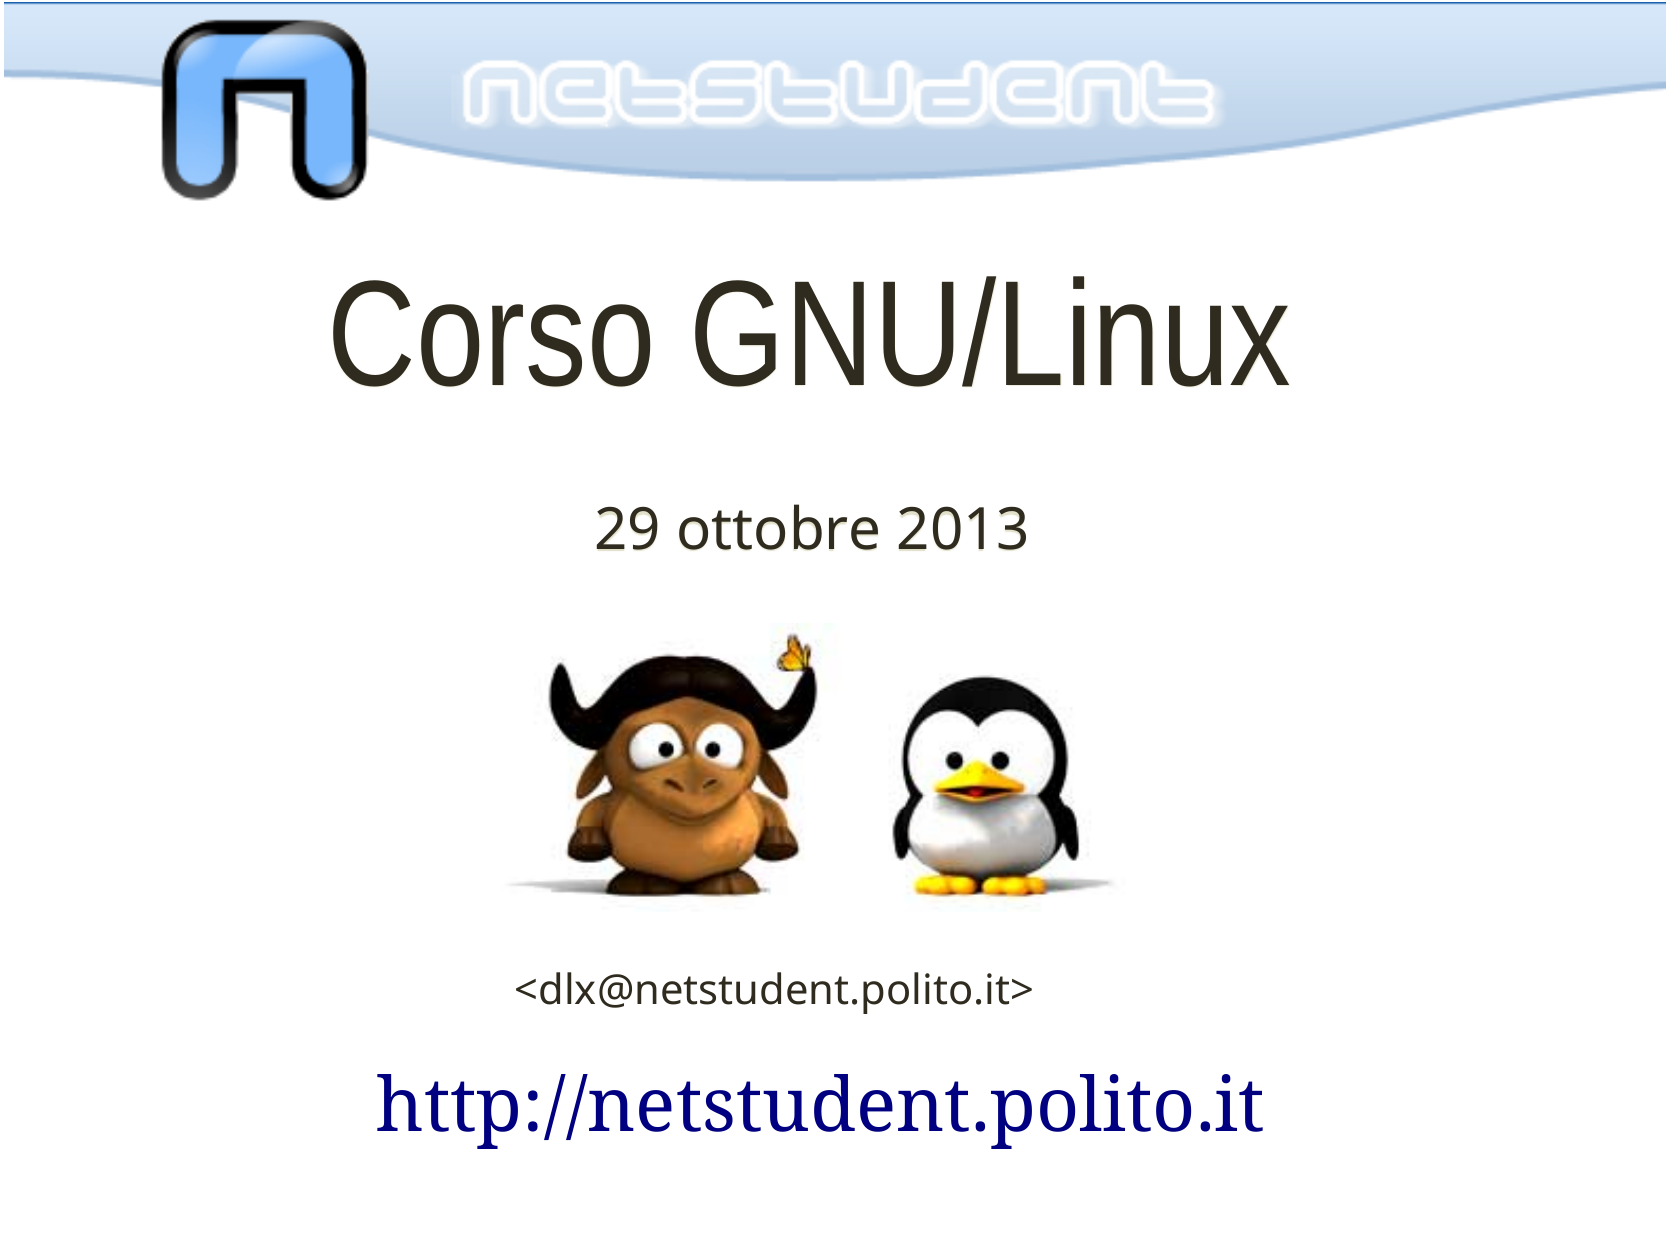

# Corso GNU/Linux
29 ottobre 2013
<dlx@netstudent.polito.it>
http://netstudent.polito.it